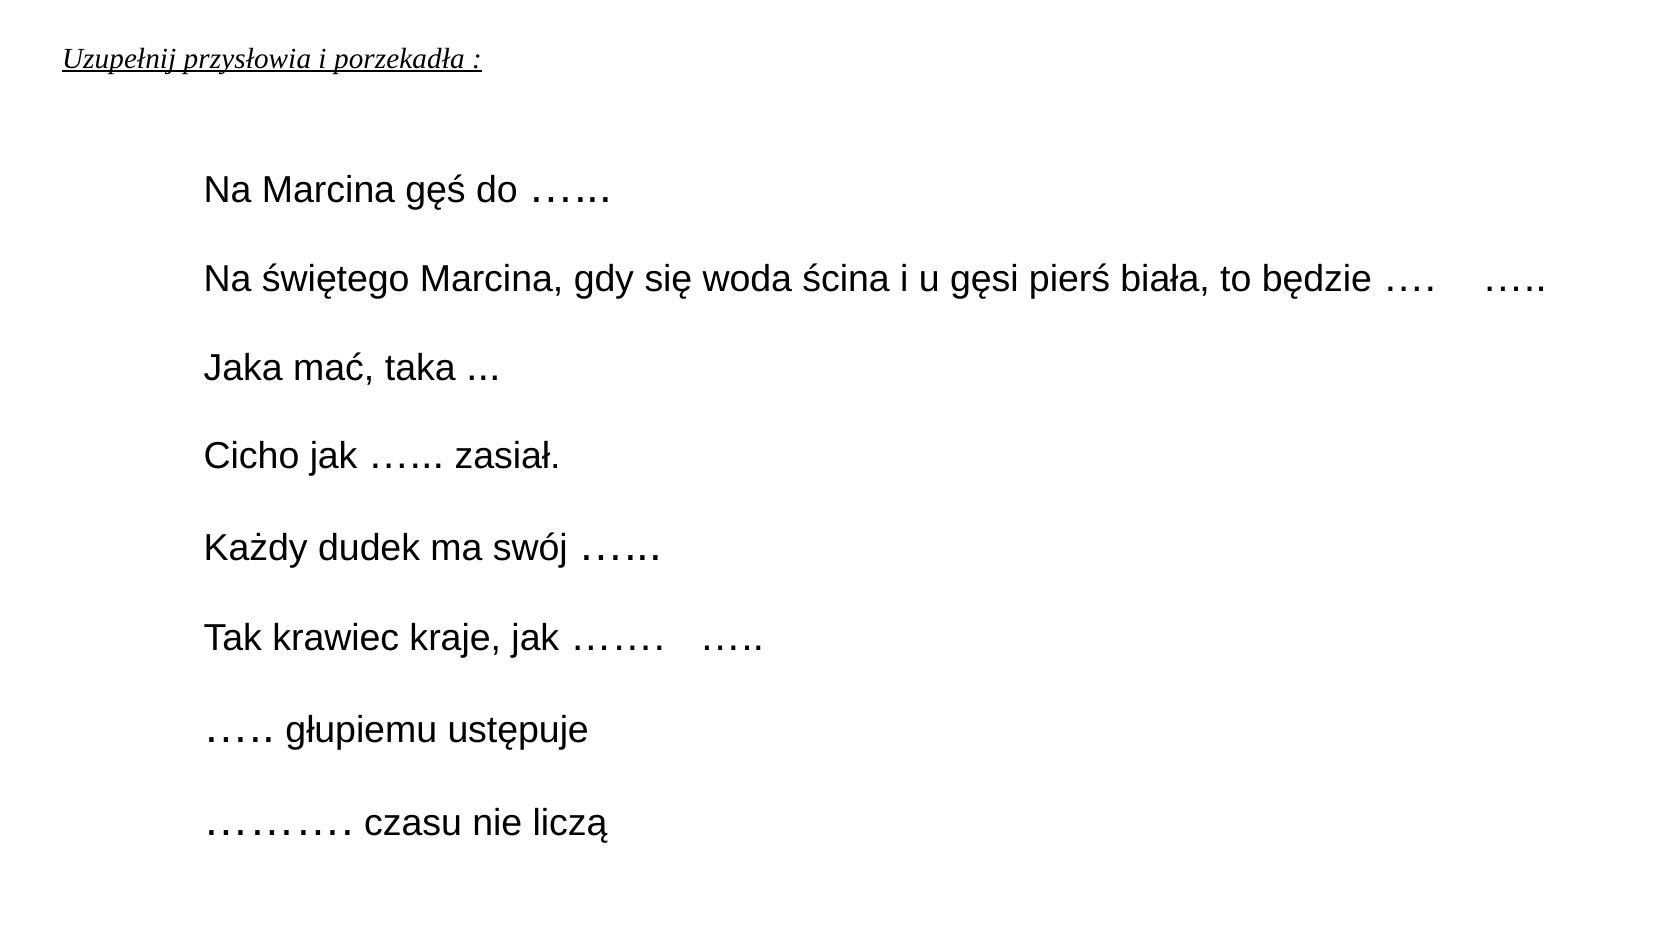

Uzupełnij przysłowia i porzekadła :
Na Marcina gęś do …...
Na świętego Marcina, gdy się woda ścina i u gęsi pierś biała, to będzie …. …..
Jaka mać, taka ...
Cicho jak …... zasiał.
Każdy dudek ma swój …...
Tak krawiec kraje, jak ……. …..
….. głupiemu ustępuje
………. czasu nie liczą